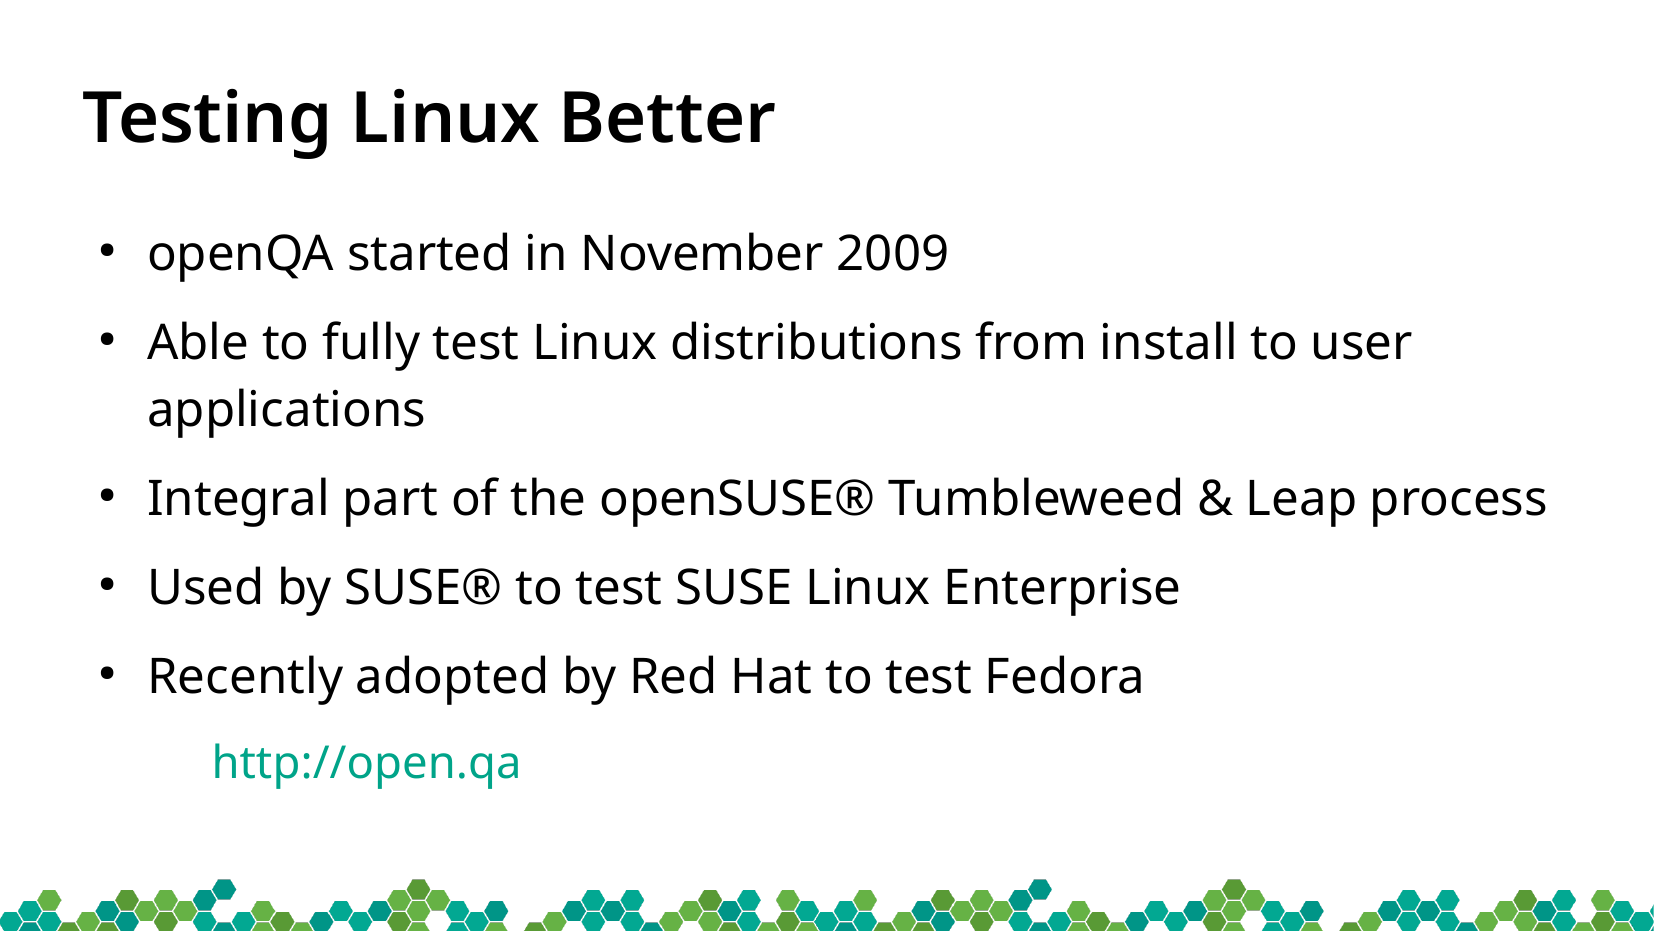

# Testing Linux Better
openQA started in November 2009
Able to fully test Linux distributions from install to user applications
Integral part of the openSUSE® Tumbleweed & Leap process
Used by SUSE® to test SUSE Linux Enterprise
Recently adopted by Red Hat to test Fedora
http://open.qa